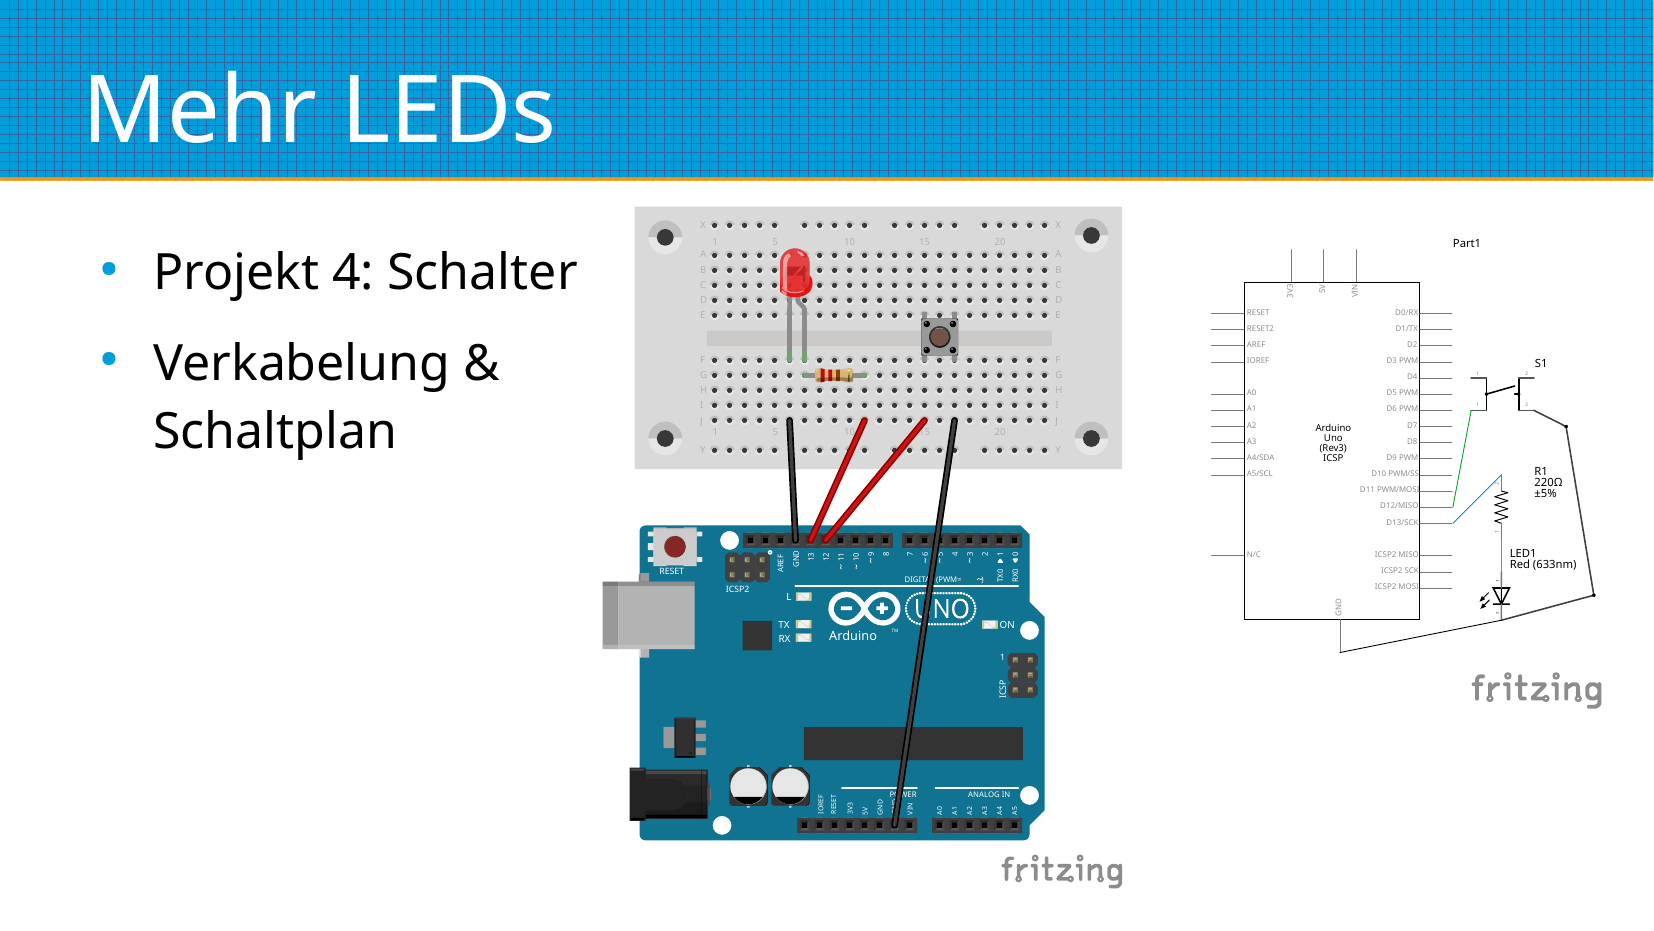

# Mehr LEDs
Projekt 4: Schalter
Verkabelung &
Schaltplan